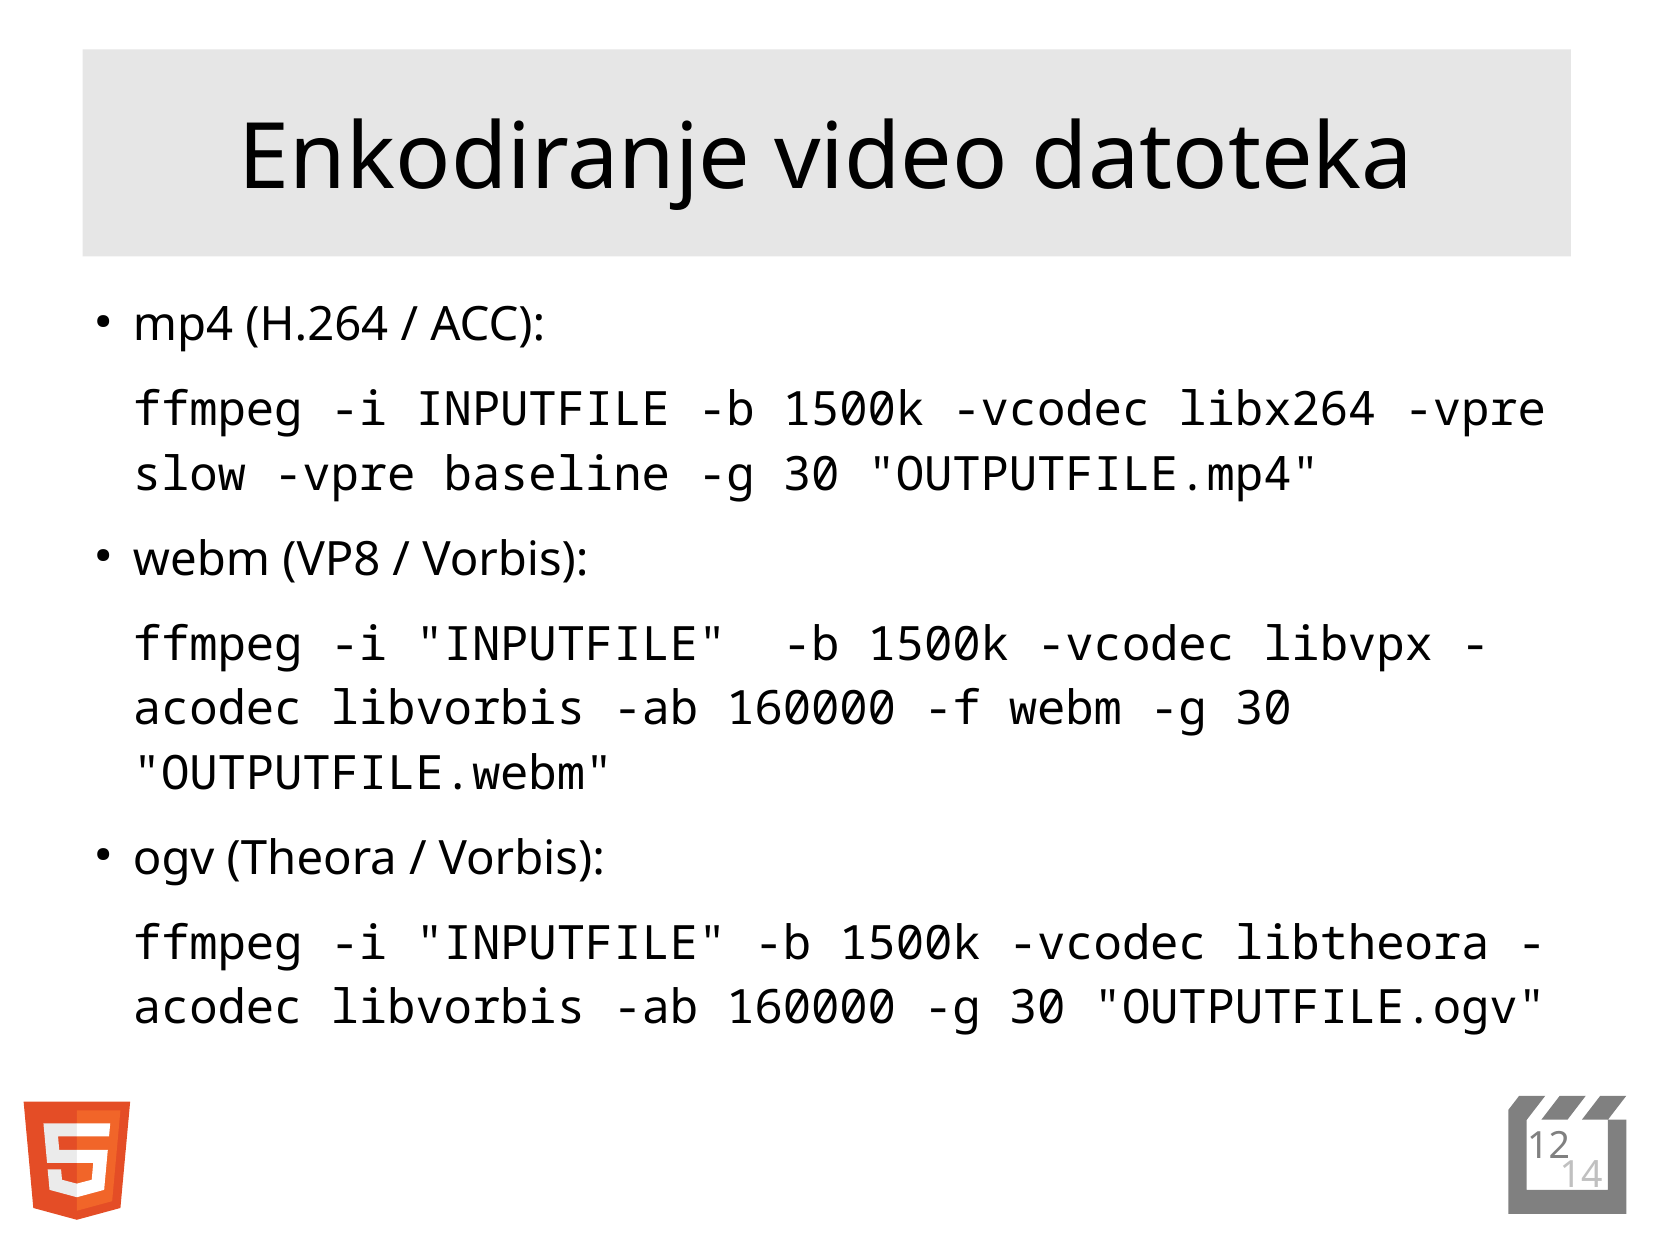

# Enkodiranje video datoteka
mp4 (H.264 / ACC):
ffmpeg -i INPUTFILE -b 1500k -vcodec libx264 -vpre slow -vpre baseline -g 30 "OUTPUTFILE.mp4"
webm (VP8 / Vorbis):
ffmpeg -i "INPUTFILE" -b 1500k -vcodec libvpx -acodec libvorbis -ab 160000 -f webm -g 30 "OUTPUTFILE.webm"
ogv (Theora / Vorbis):
ffmpeg -i "INPUTFILE" -b 1500k -vcodec libtheora -acodec libvorbis -ab 160000 -g 30 "OUTPUTFILE.ogv"